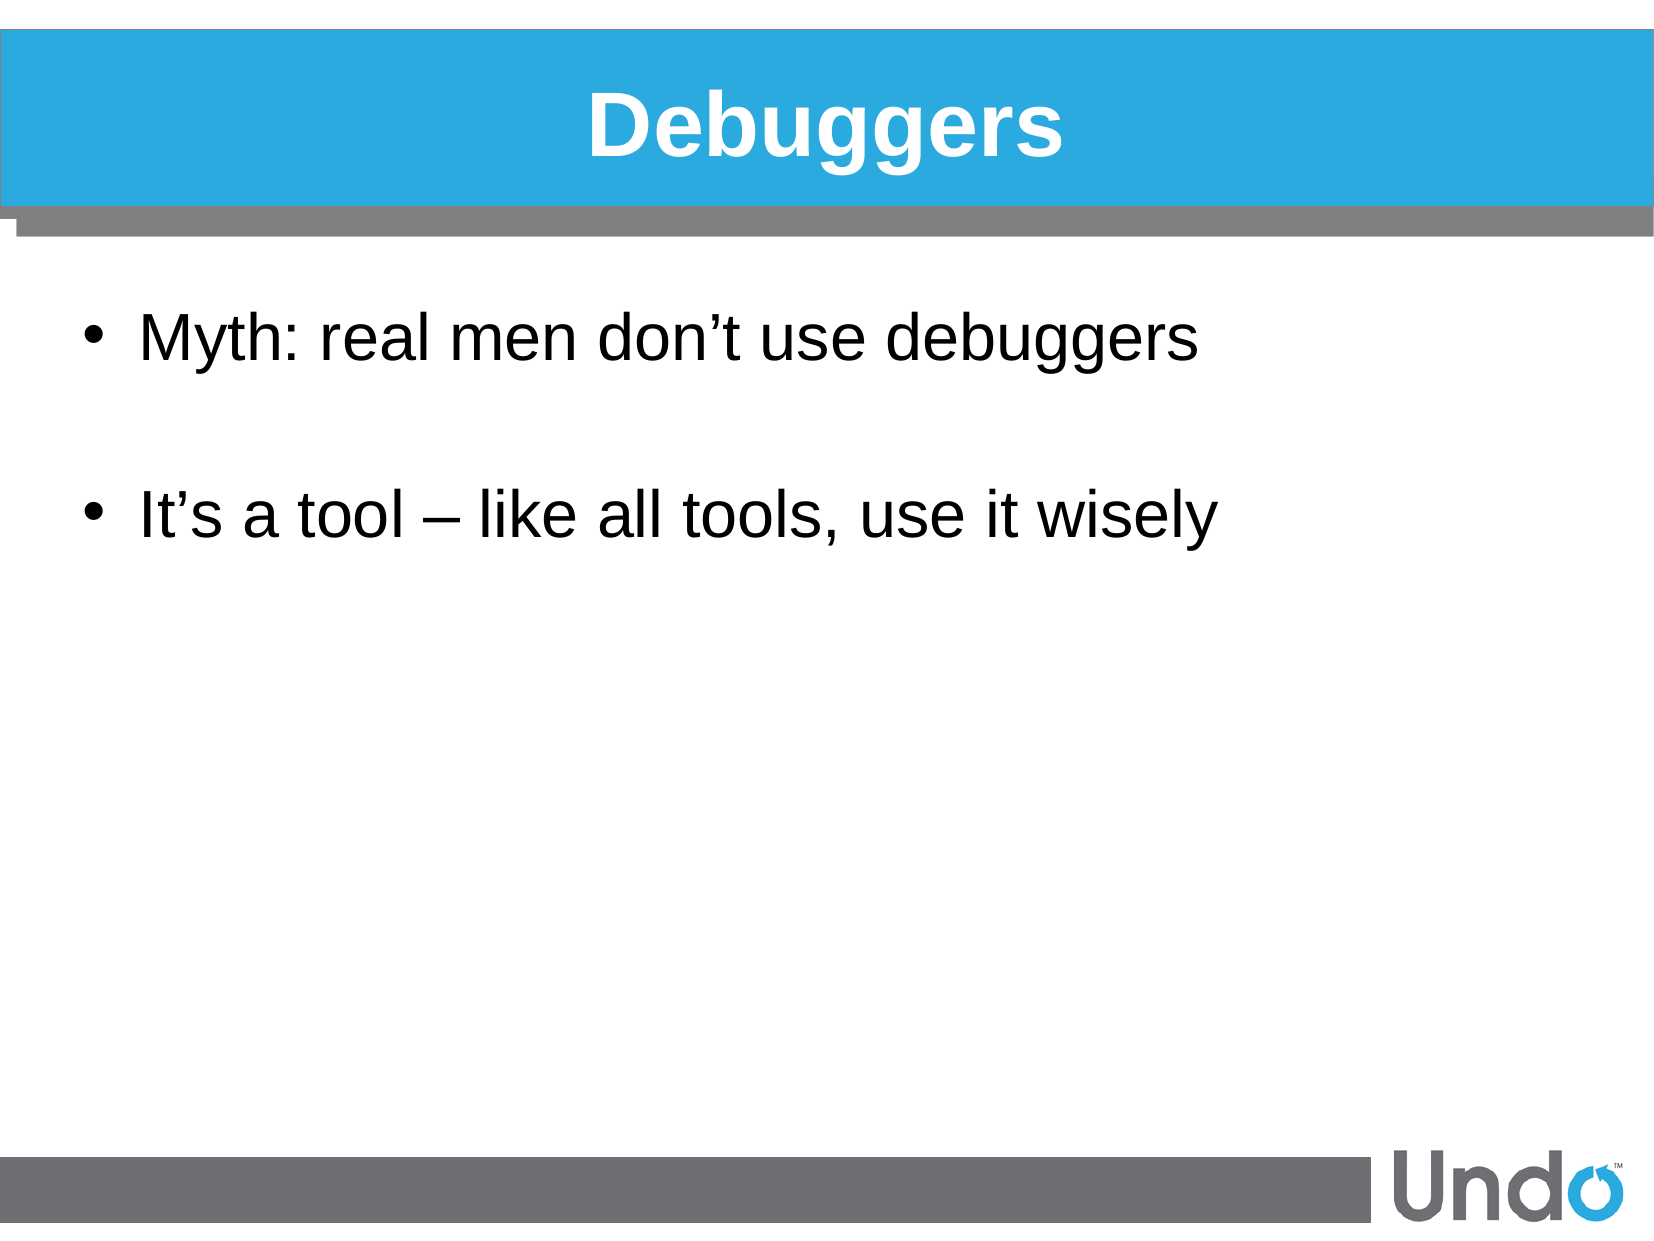

# Debuggers
Myth: real men don’t use debuggers
It’s a tool – like all tools, use it wisely